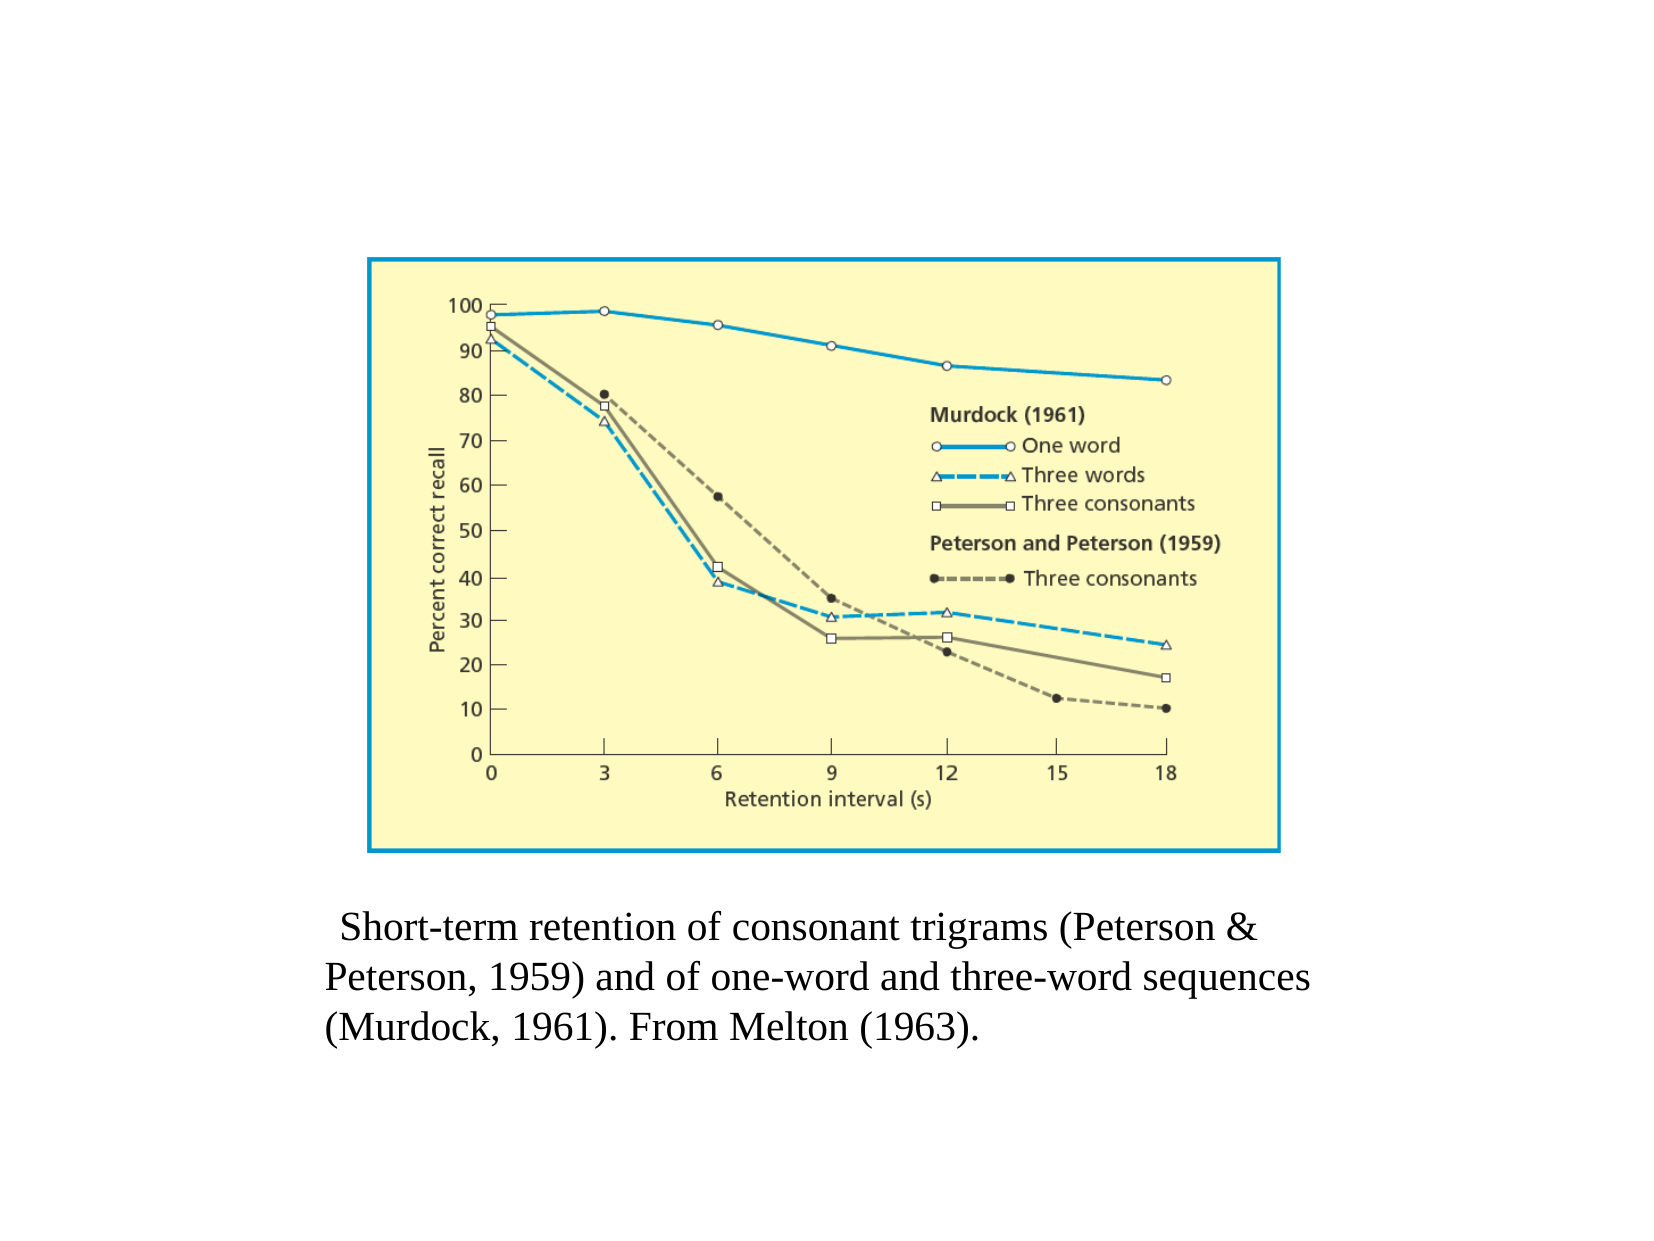

Short-term retention of consonant trigrams (Peterson & Peterson, 1959) and of one-word and three-word sequences (Murdock, 1961). From Melton (1963).